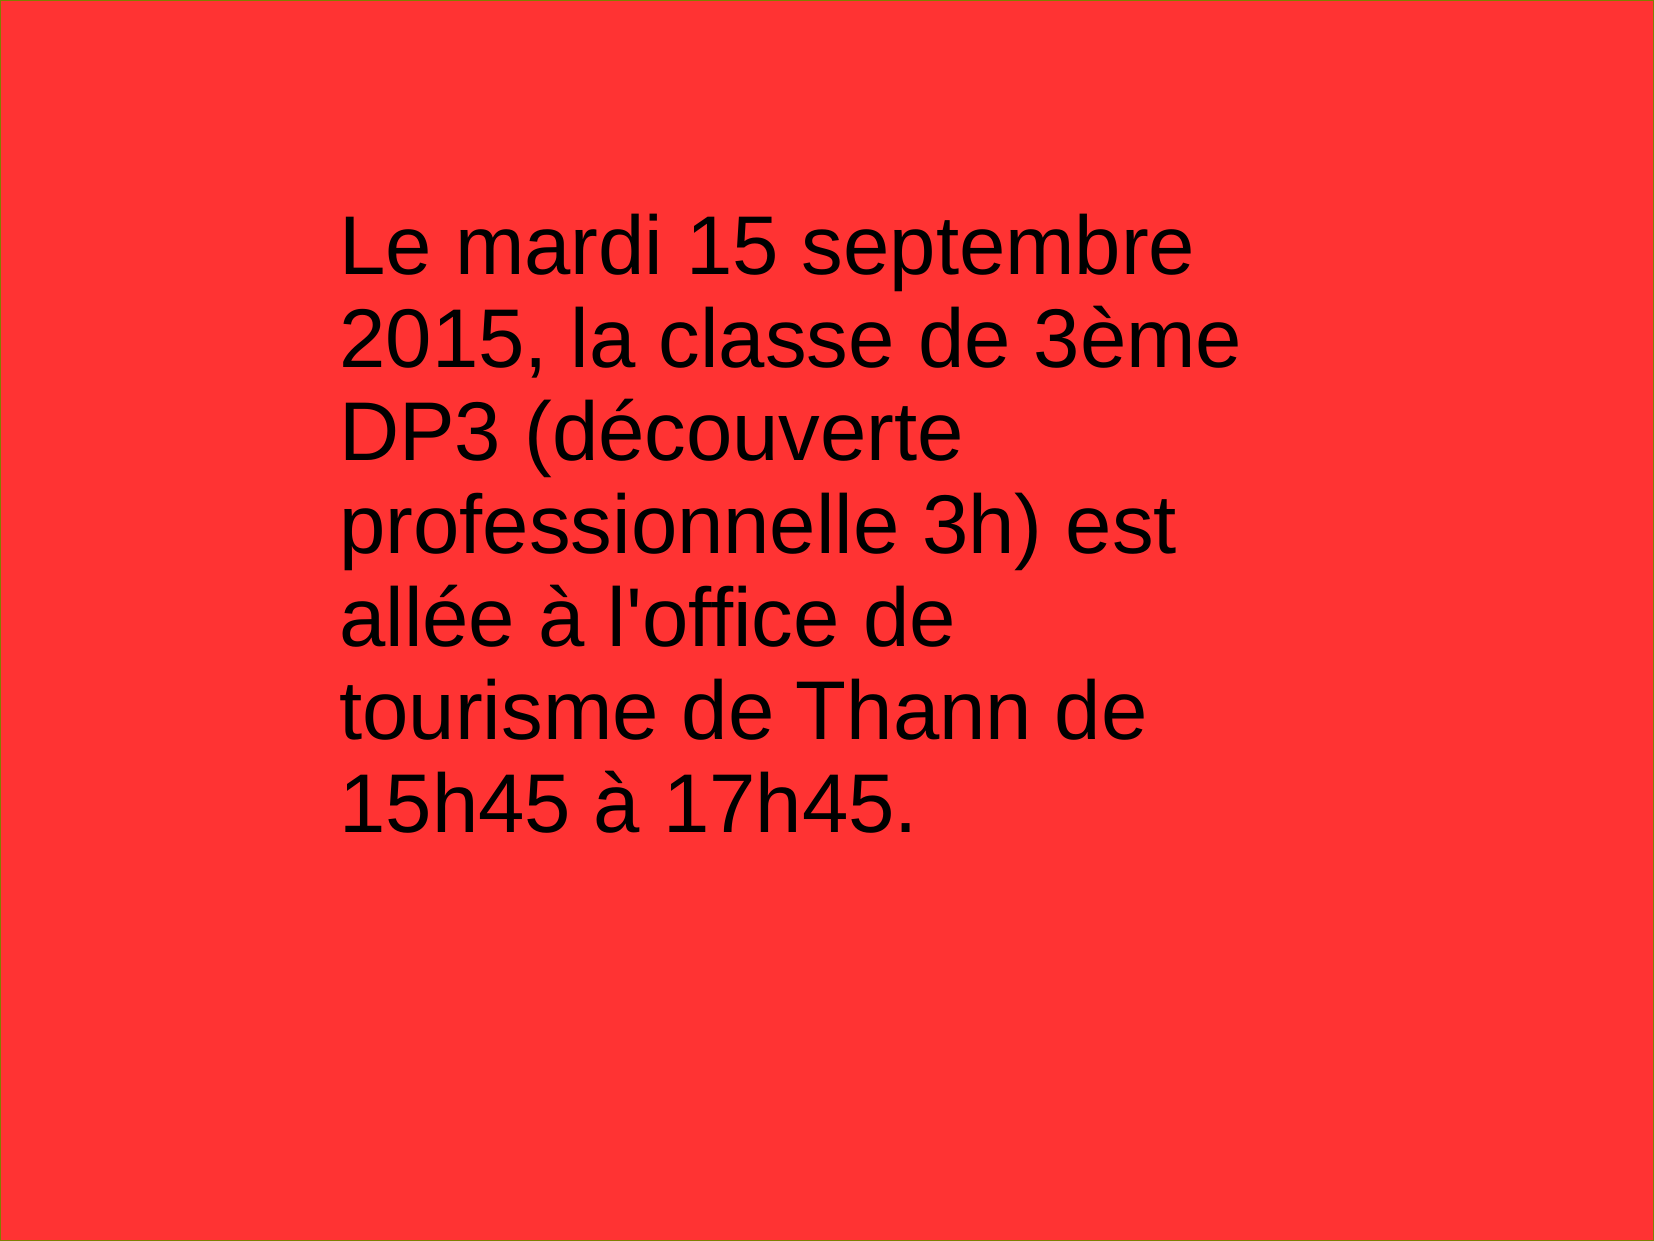

Le mardi 15 septembre 2015, la classe de 3ème DP3 (découverte professionnelle 3h) est allée à l'office de tourisme de Thann de 15h45 à 17h45.